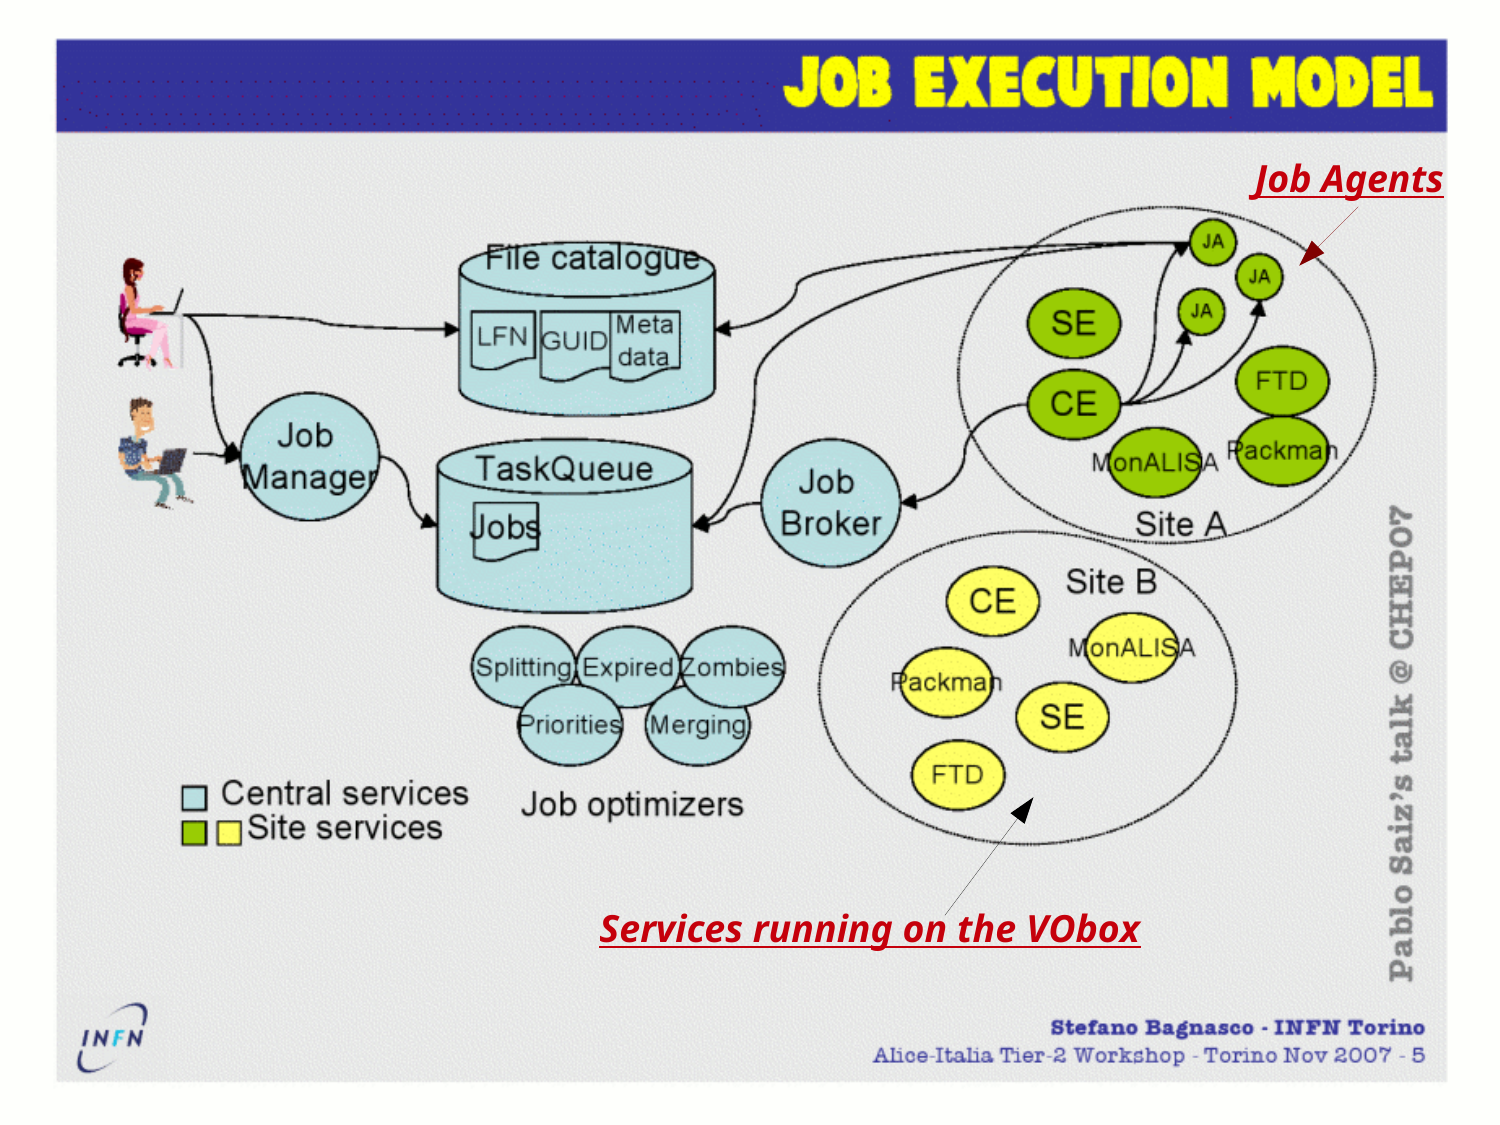

#
Job Agents
Services running on the VObox
13
R. Vernet